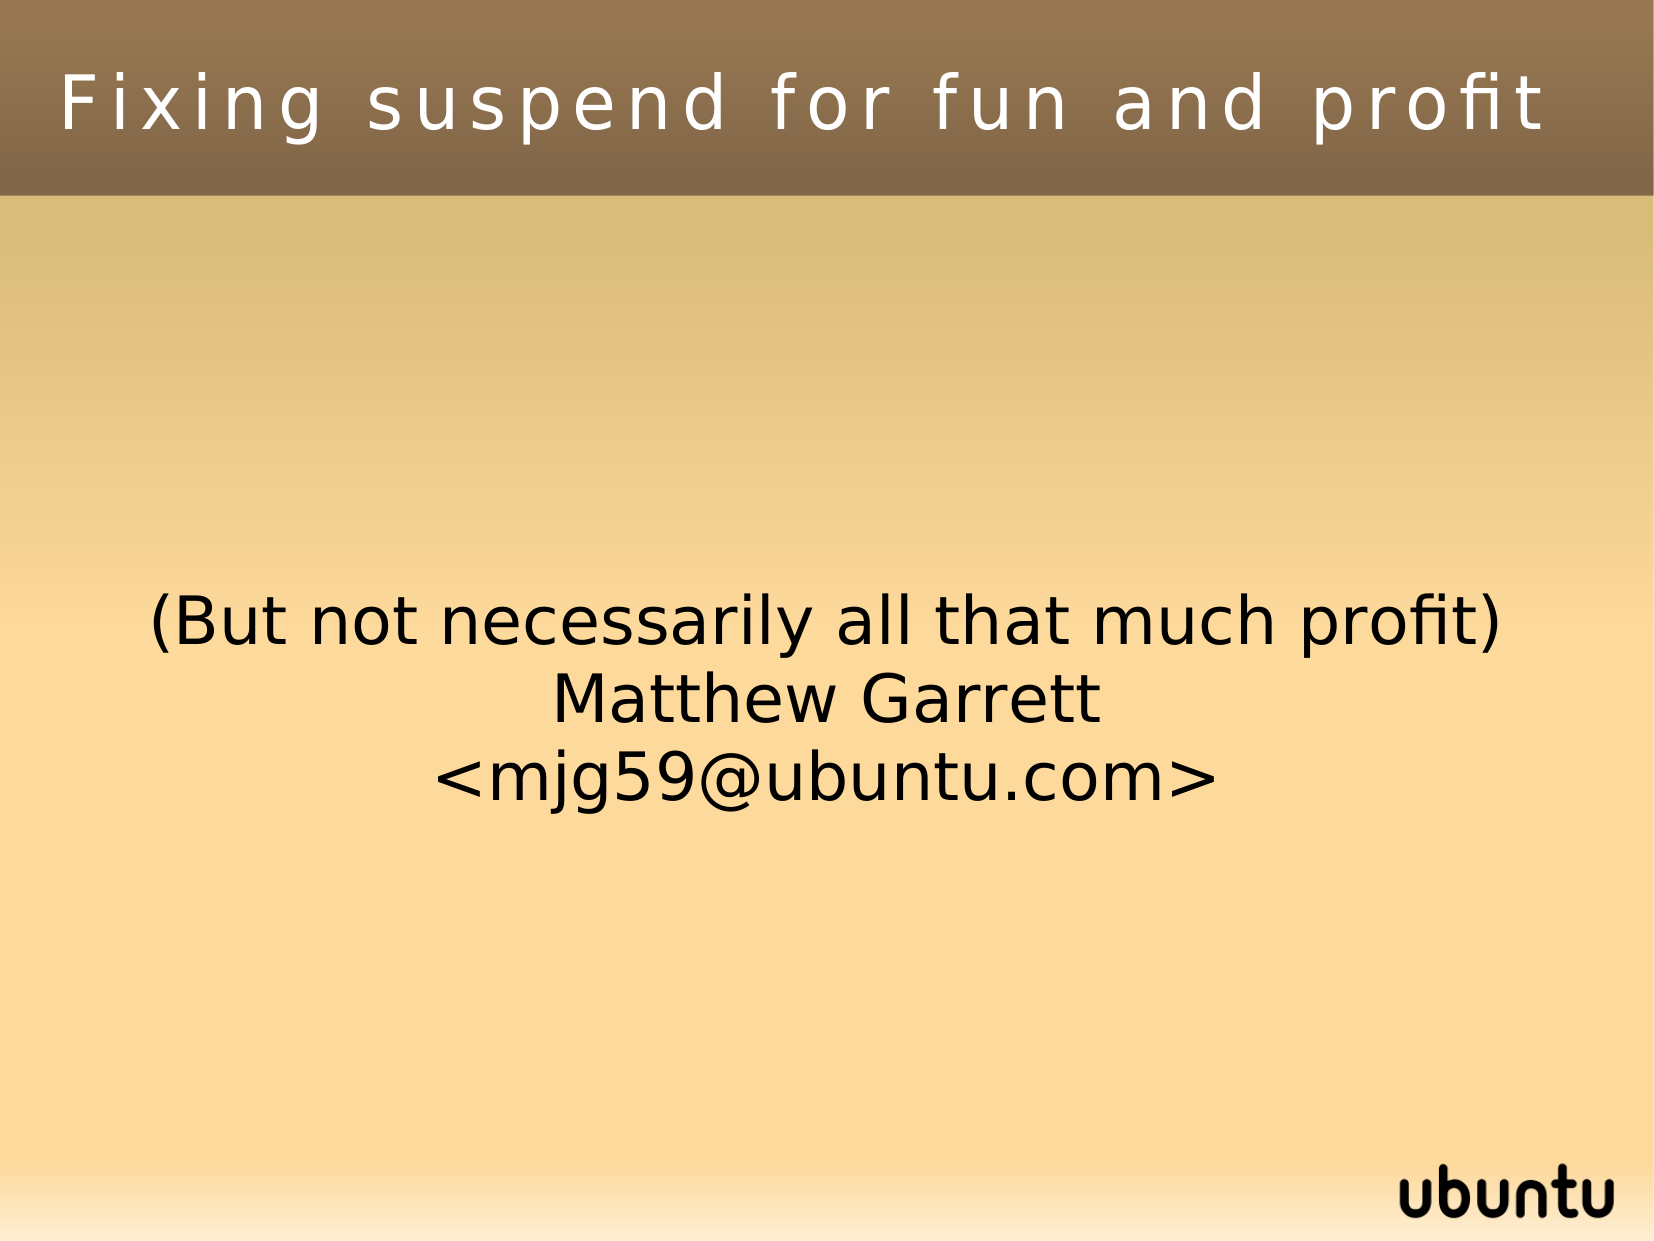

# Fixing suspend for fun and profit
(But not necessarily all that much profit)
Matthew Garrett
<mjg59@ubuntu.com>